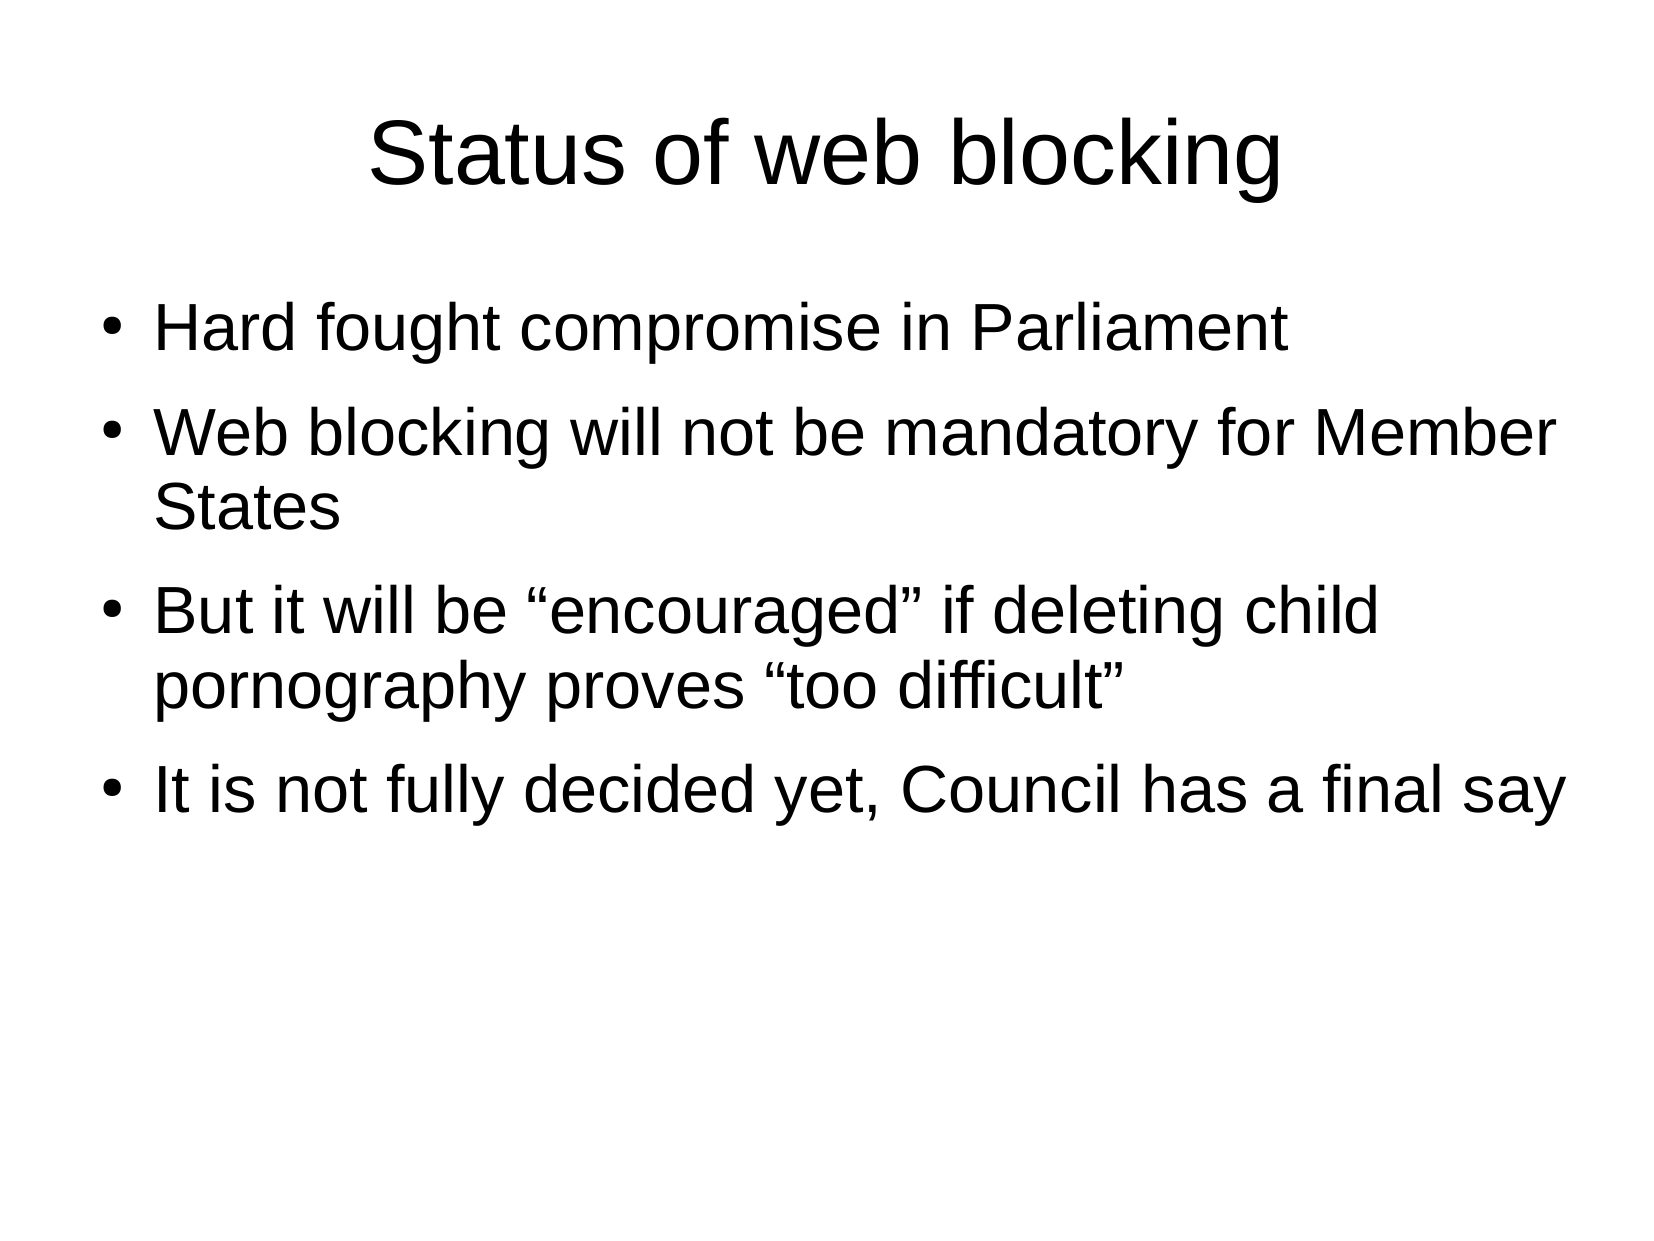

# Status of web blocking
Hard fought compromise in Parliament
Web blocking will not be mandatory for Member States
But it will be “encouraged” if deleting child pornography proves “too difficult”
It is not fully decided yet, Council has a final say